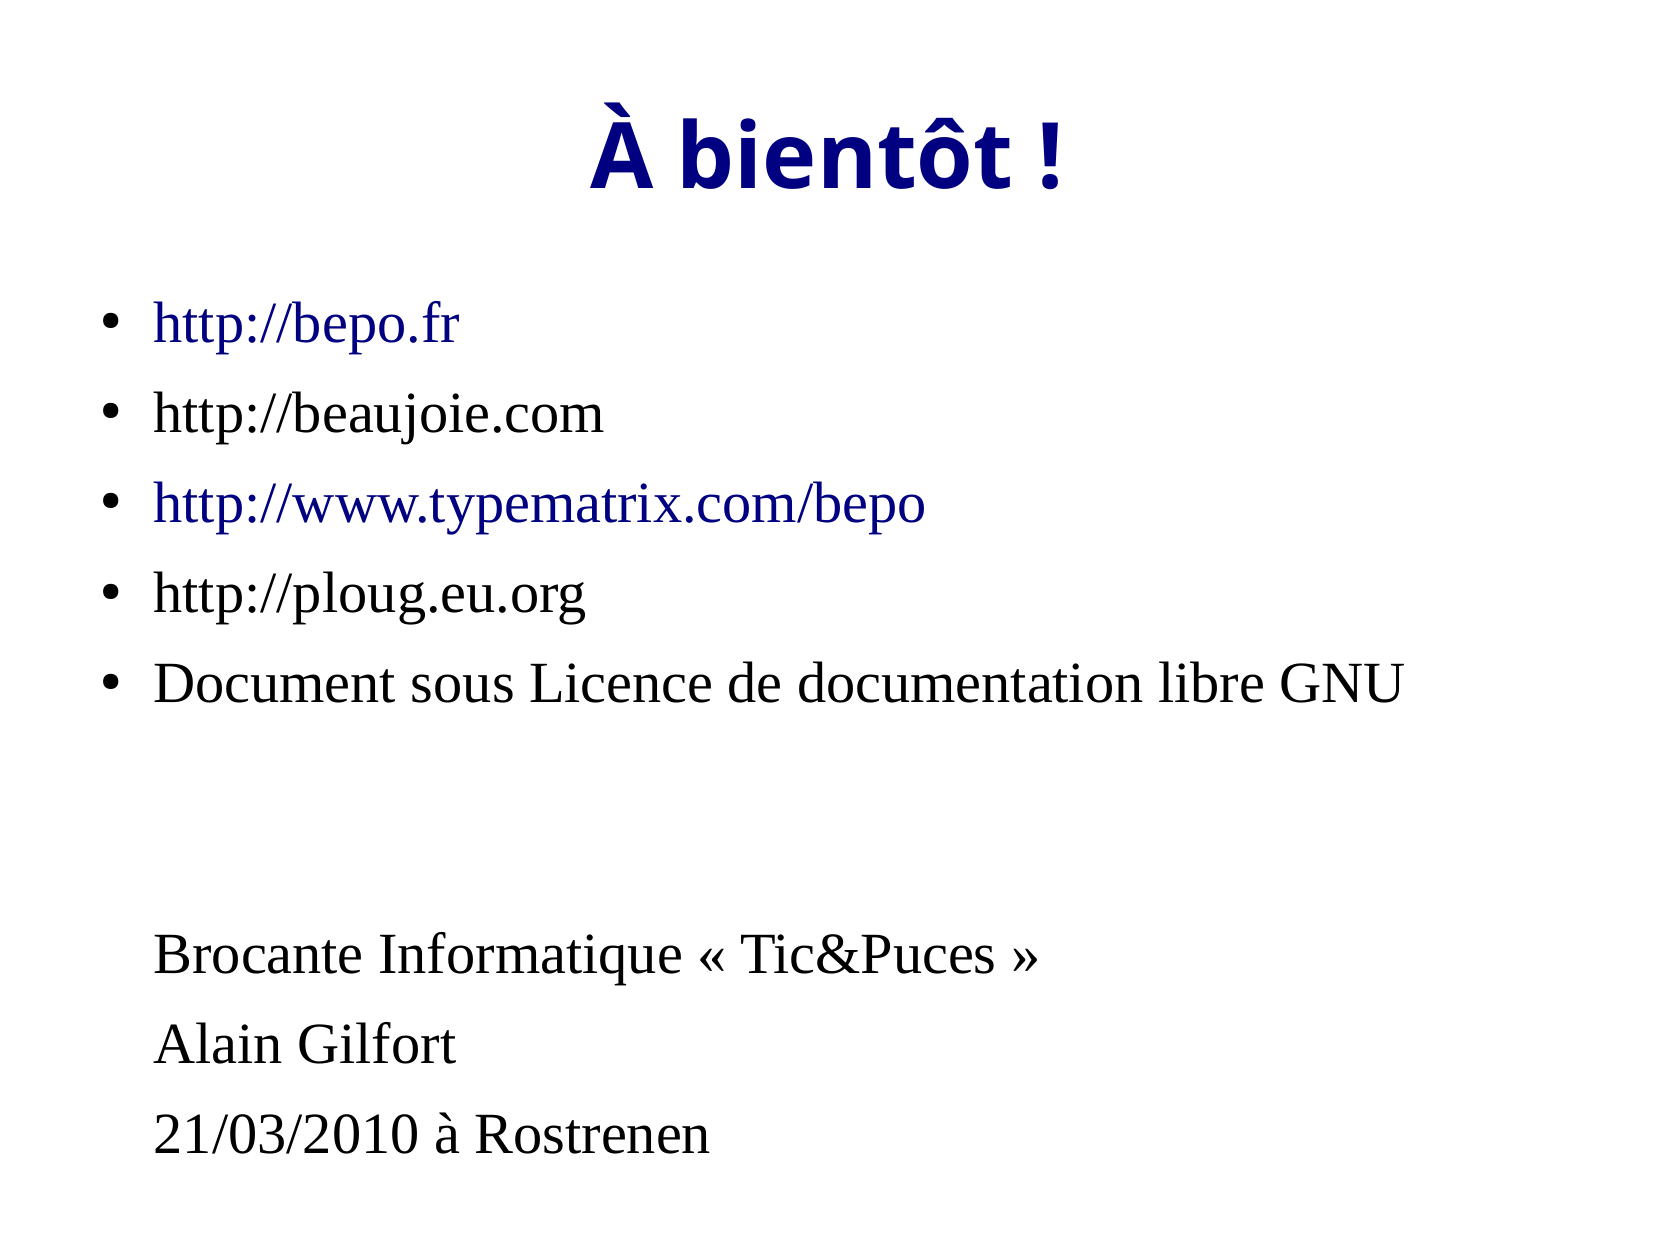

# À bientôt !
http://bepo.fr
http://beaujoie.com
http://www.typematrix.com/bepo
http://ploug.eu.org
Document sous Licence de documentation libre GNU
Brocante Informatique « Tic&Puces »
Alain Gilfort
21/03/2010 à Rostrenen